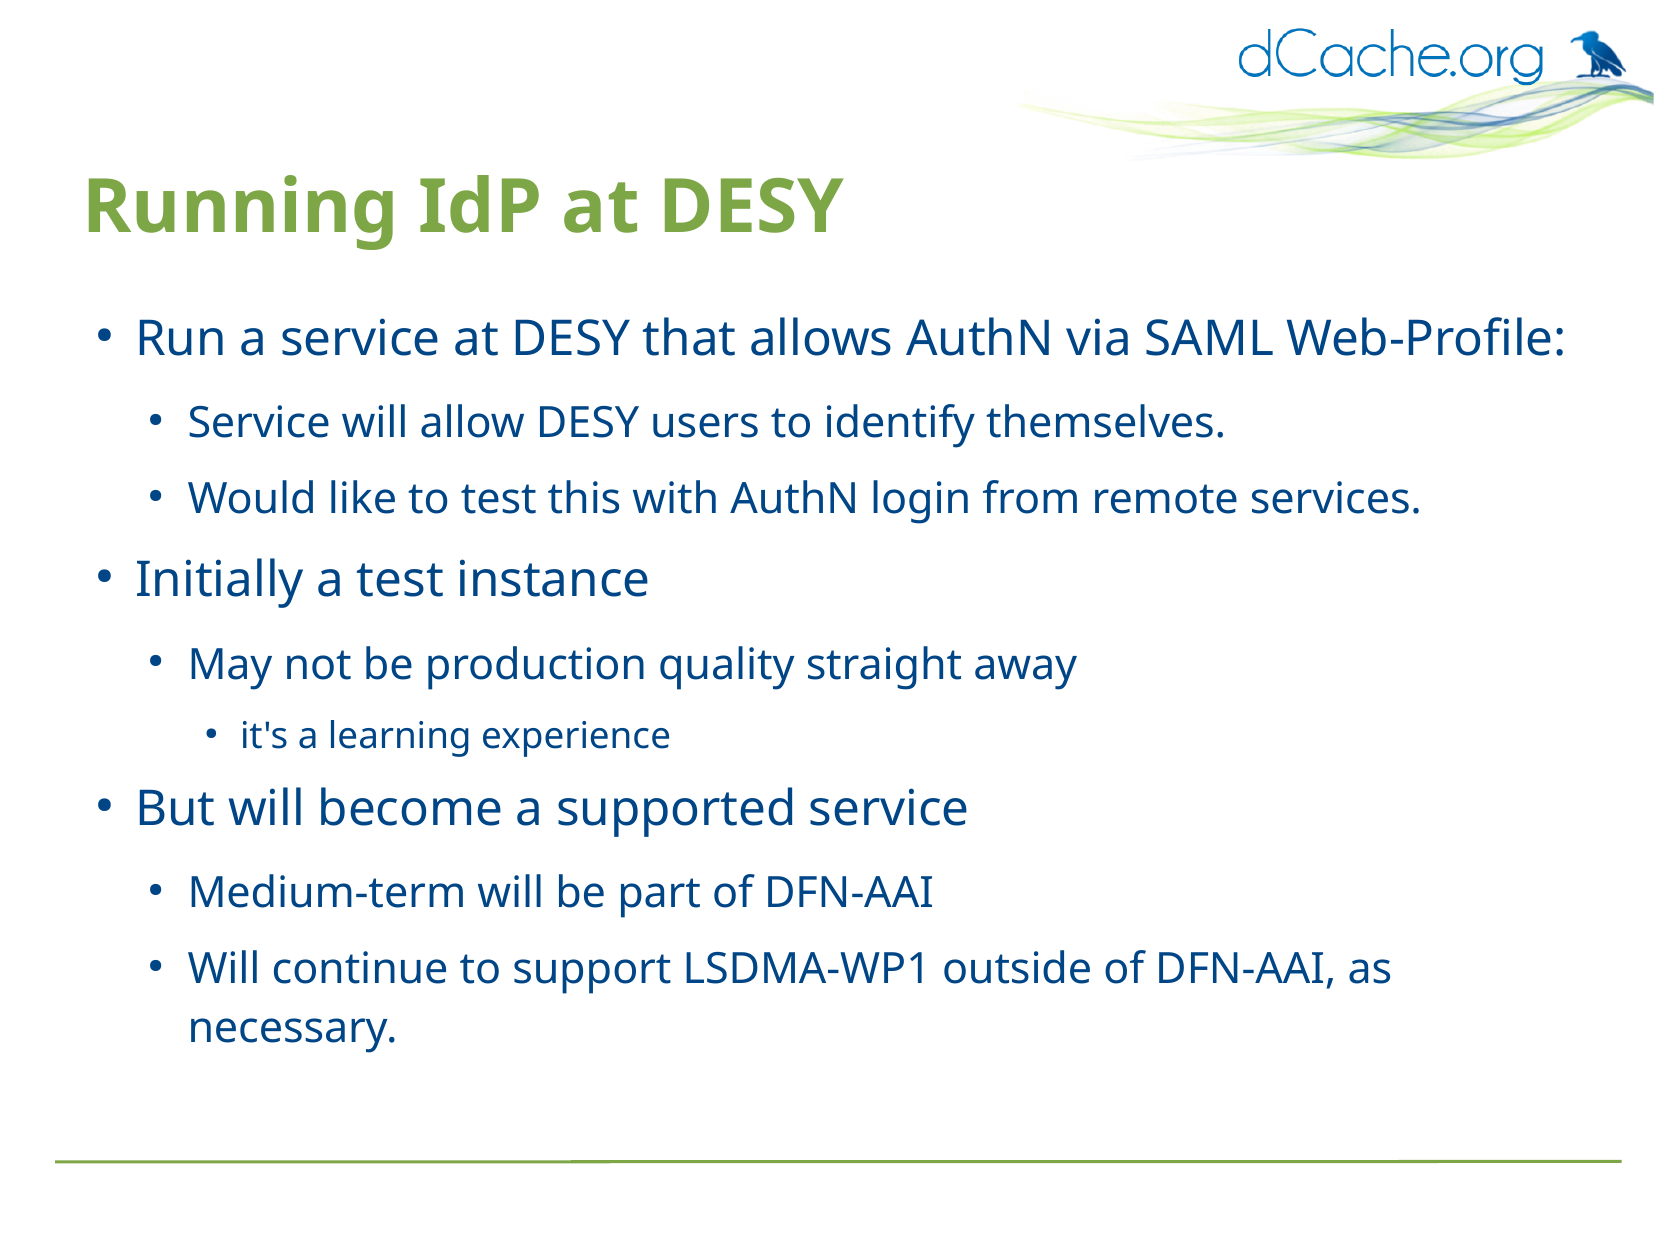

# Running IdP at DESY
Run a service at DESY that allows AuthN via SAML Web-Profile:
Service will allow DESY users to identify themselves.
Would like to test this with AuthN login from remote services.
Initially a test instance
May not be production quality straight away
it's a learning experience
But will become a supported service
Medium-term will be part of DFN-AAI
Will continue to support LSDMA-WP1 outside of DFN-AAI, as necessary.